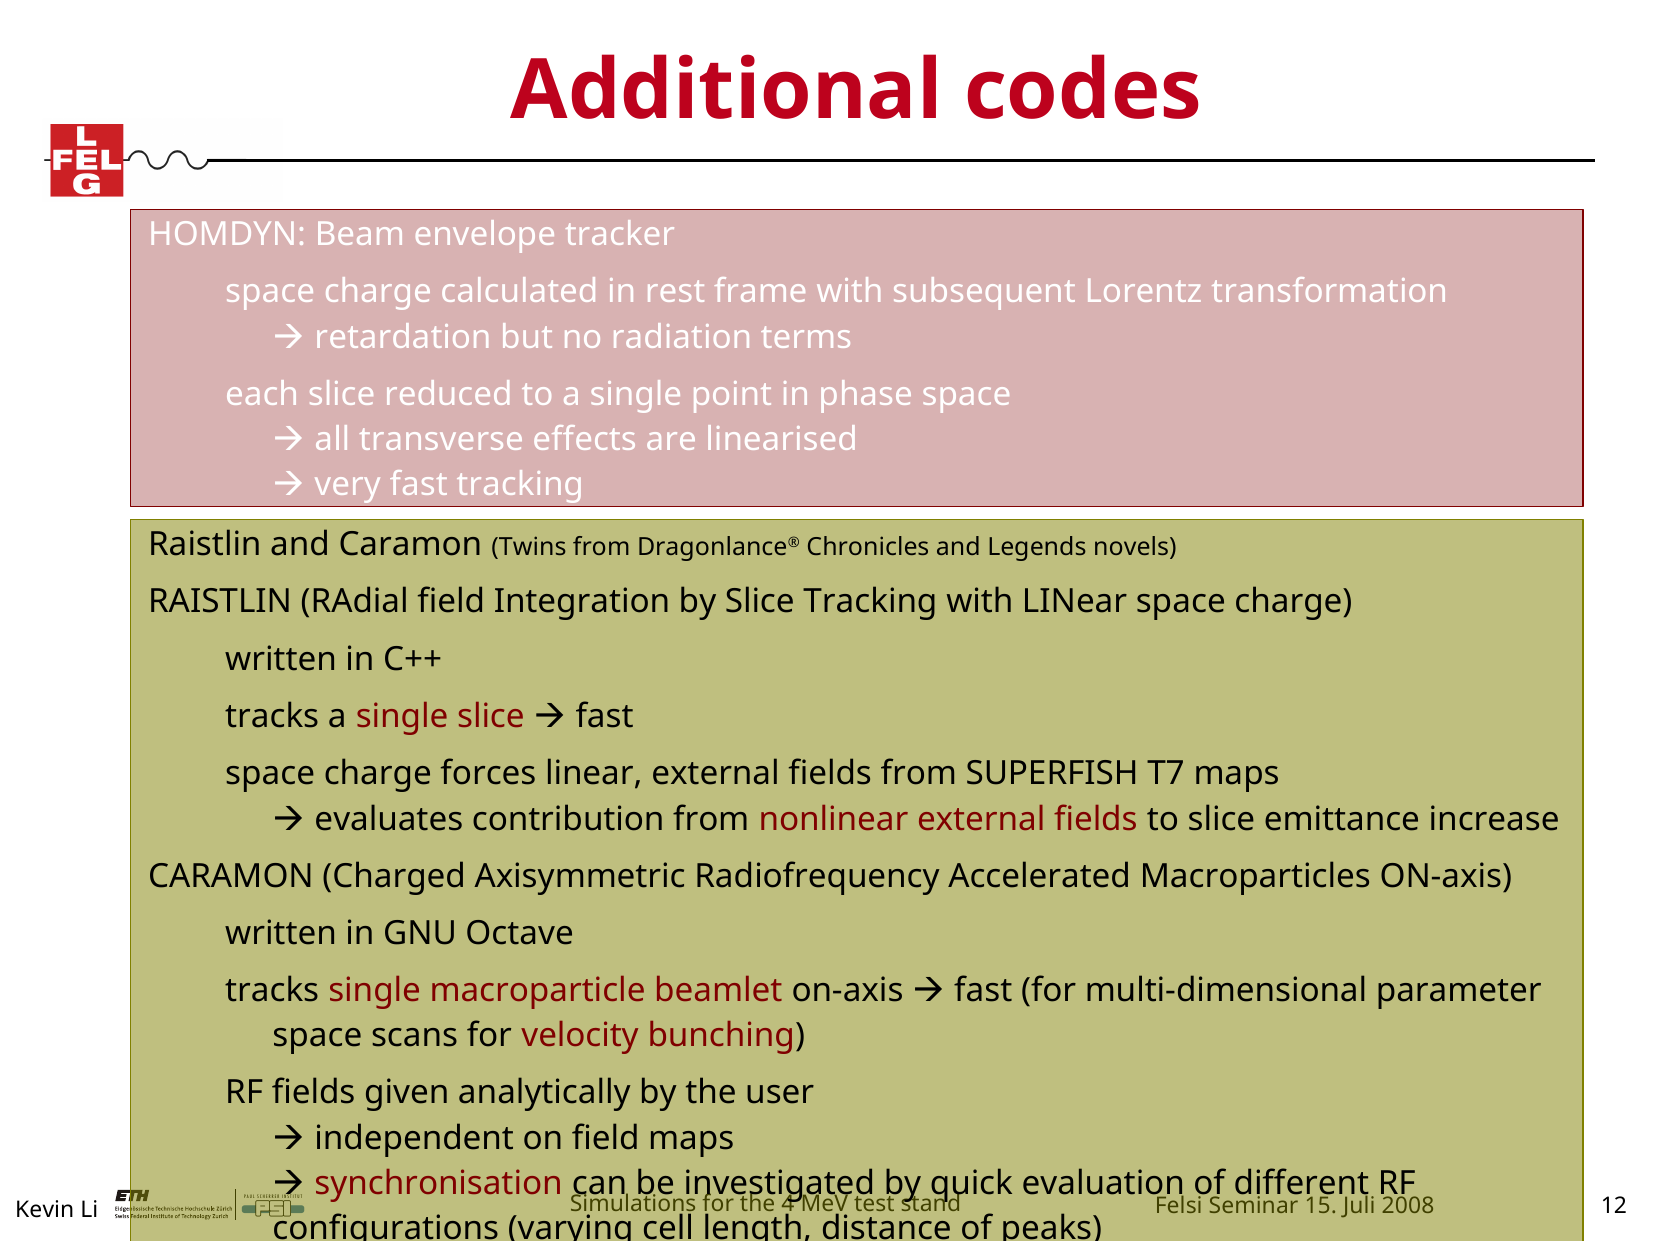

# Additional codes
HOMDYN: Beam envelope tracker
space charge calculated in rest frame with subsequent Lorentz transformation
 retardation but no radiation terms
each slice reduced to a single point in phase space
 all transverse effects are linearised
 very fast tracking
Raistlin and Caramon (Twins from Dragonlance® Chronicles and Legends novels)
RAISTLIN (RAdial field Integration by Slice Tracking with LINear space charge)
written in C++
tracks a single slice  fast
space charge forces linear, external fields from SUPERFISH T7 maps
 evaluates contribution from nonlinear external fields to slice emittance increase
CARAMON (Charged Axisymmetric Radiofrequency Accelerated Macroparticles ON-axis)
written in GNU Octave
tracks single macroparticle beamlet on-axis  fast (for multi-dimensional parameter space scans for velocity bunching)
RF fields given analytically by the user
 independent on field maps
 synchronisation can be investigated by quick evaluation of different RF configurations (varying cell length, distance of peaks)